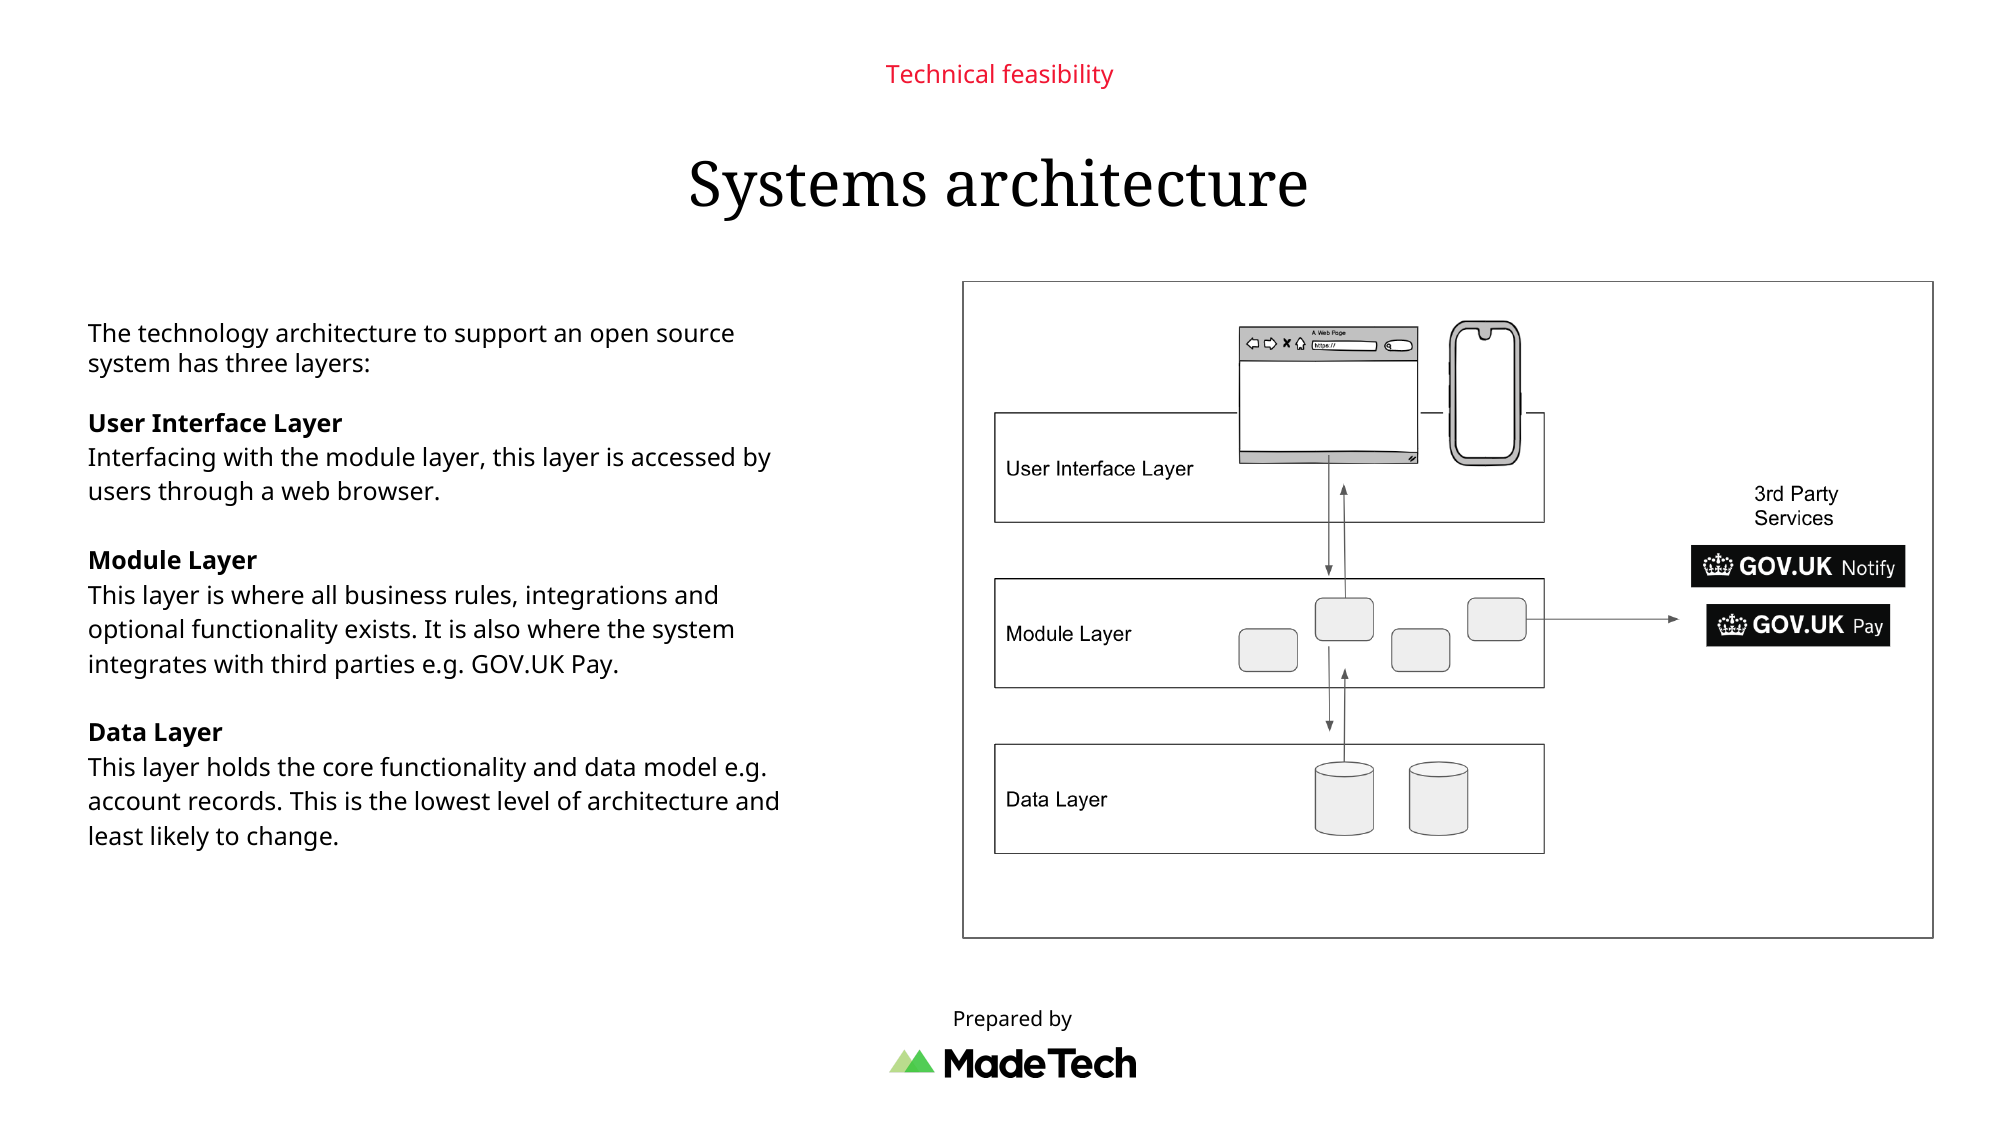

Technical feasibility
Systems architecture
The technology architecture to support an open source system has three layers:
User Interface Layer
Interfacing with the module layer, this layer is accessed by users through a web browser.
Module Layer
This layer is where all business rules, integrations and optional functionality exists. It is also where the system integrates with third parties e.g. GOV.UK Pay.
Data Layer
This layer holds the core functionality and data model e.g. account records. This is the lowest level of architecture and least likely to change.
Prepared by